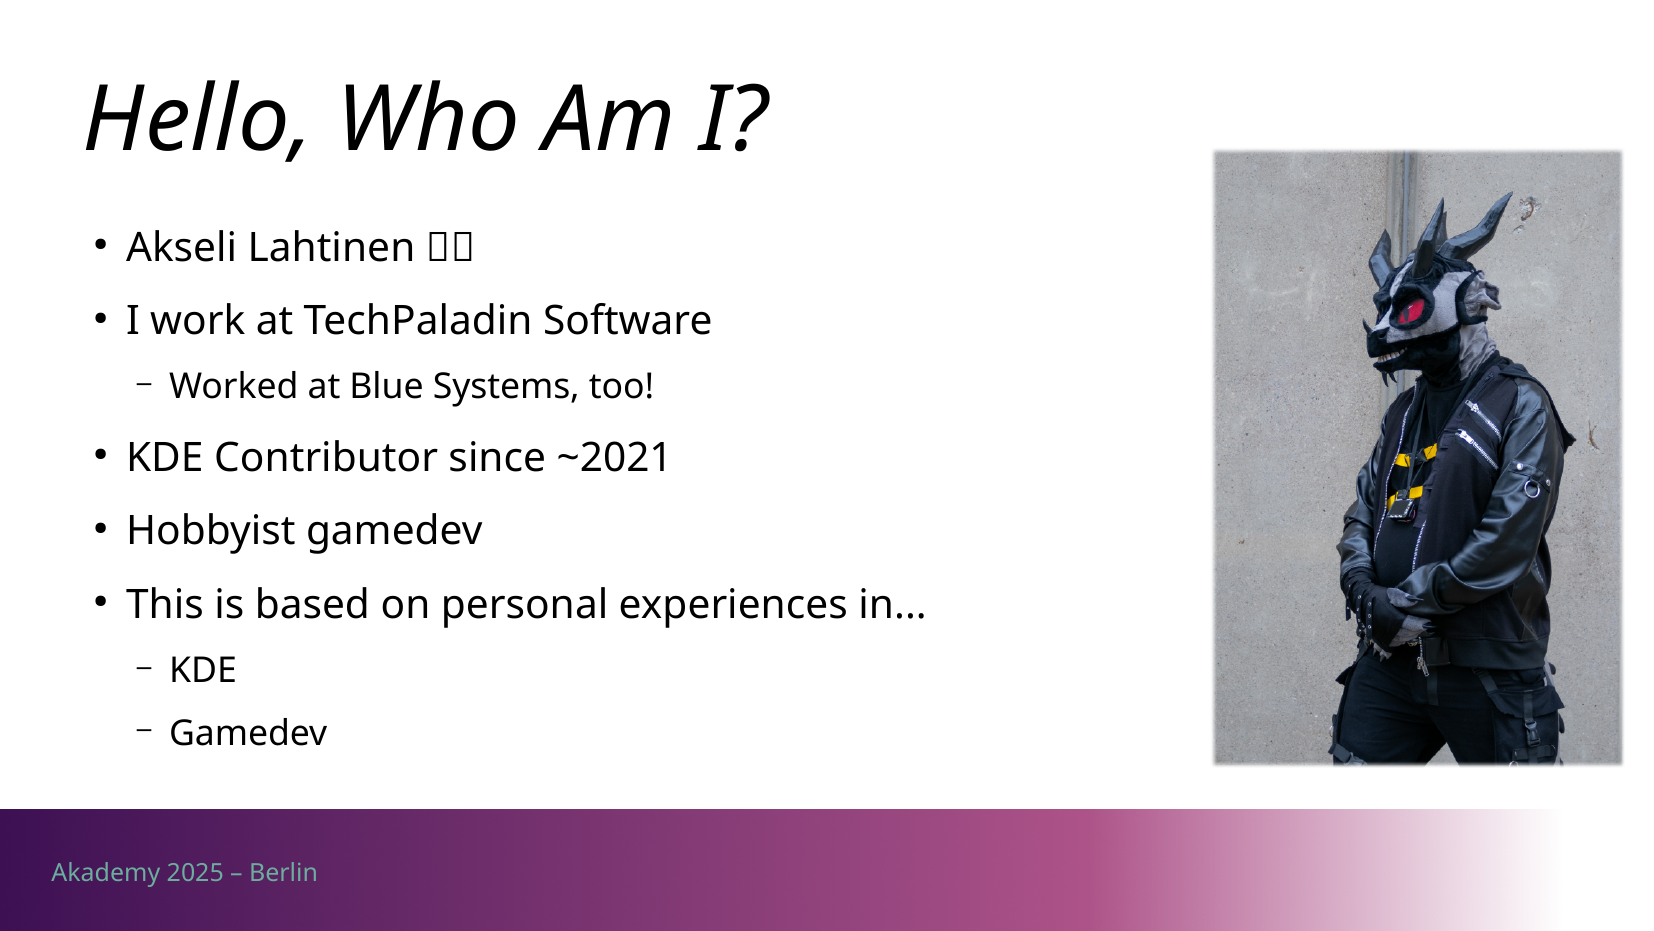

# Hello, Who Am I?
Akseli Lahtinen 🇫🇮
I work at TechPaladin Software
Worked at Blue Systems, too!
KDE Contributor since ~2021
Hobbyist gamedev
This is based on personal experiences in...
KDE
Gamedev